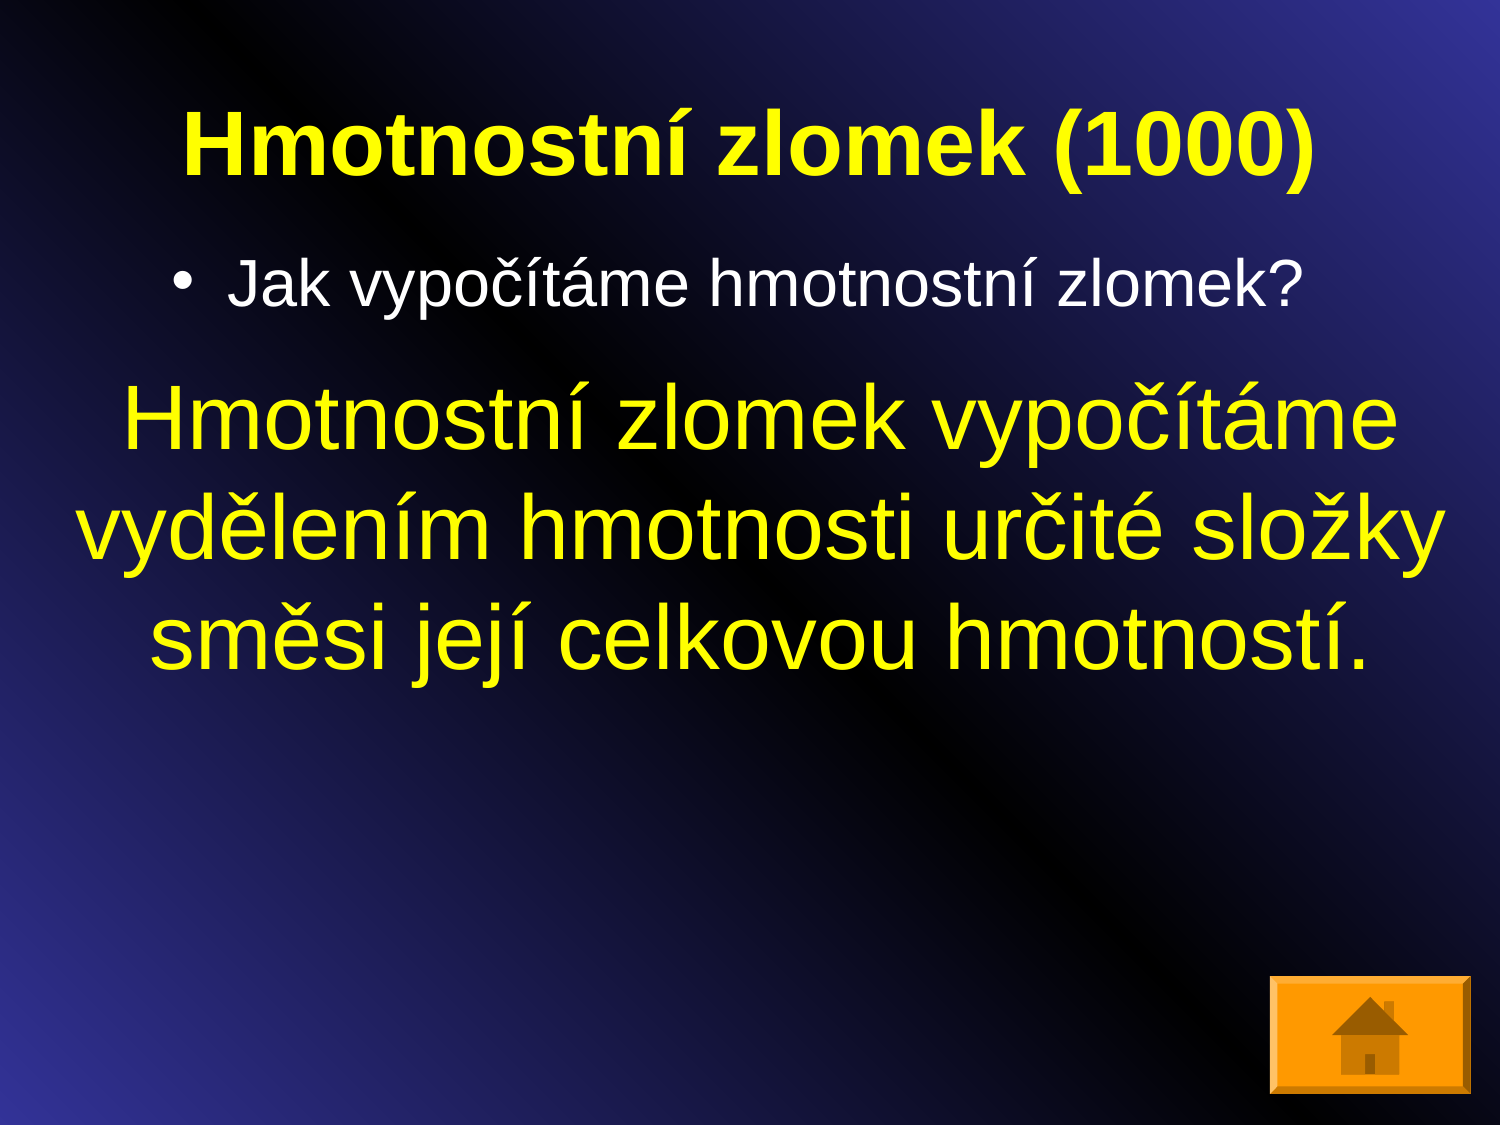

# Hmotnostní zlomek (1000)
Jak vypočítáme hmotnostní zlomek?
Hmotnostní zlomek vypočítáme vydělením hmotnosti určité složky směsi její celkovou hmotností.